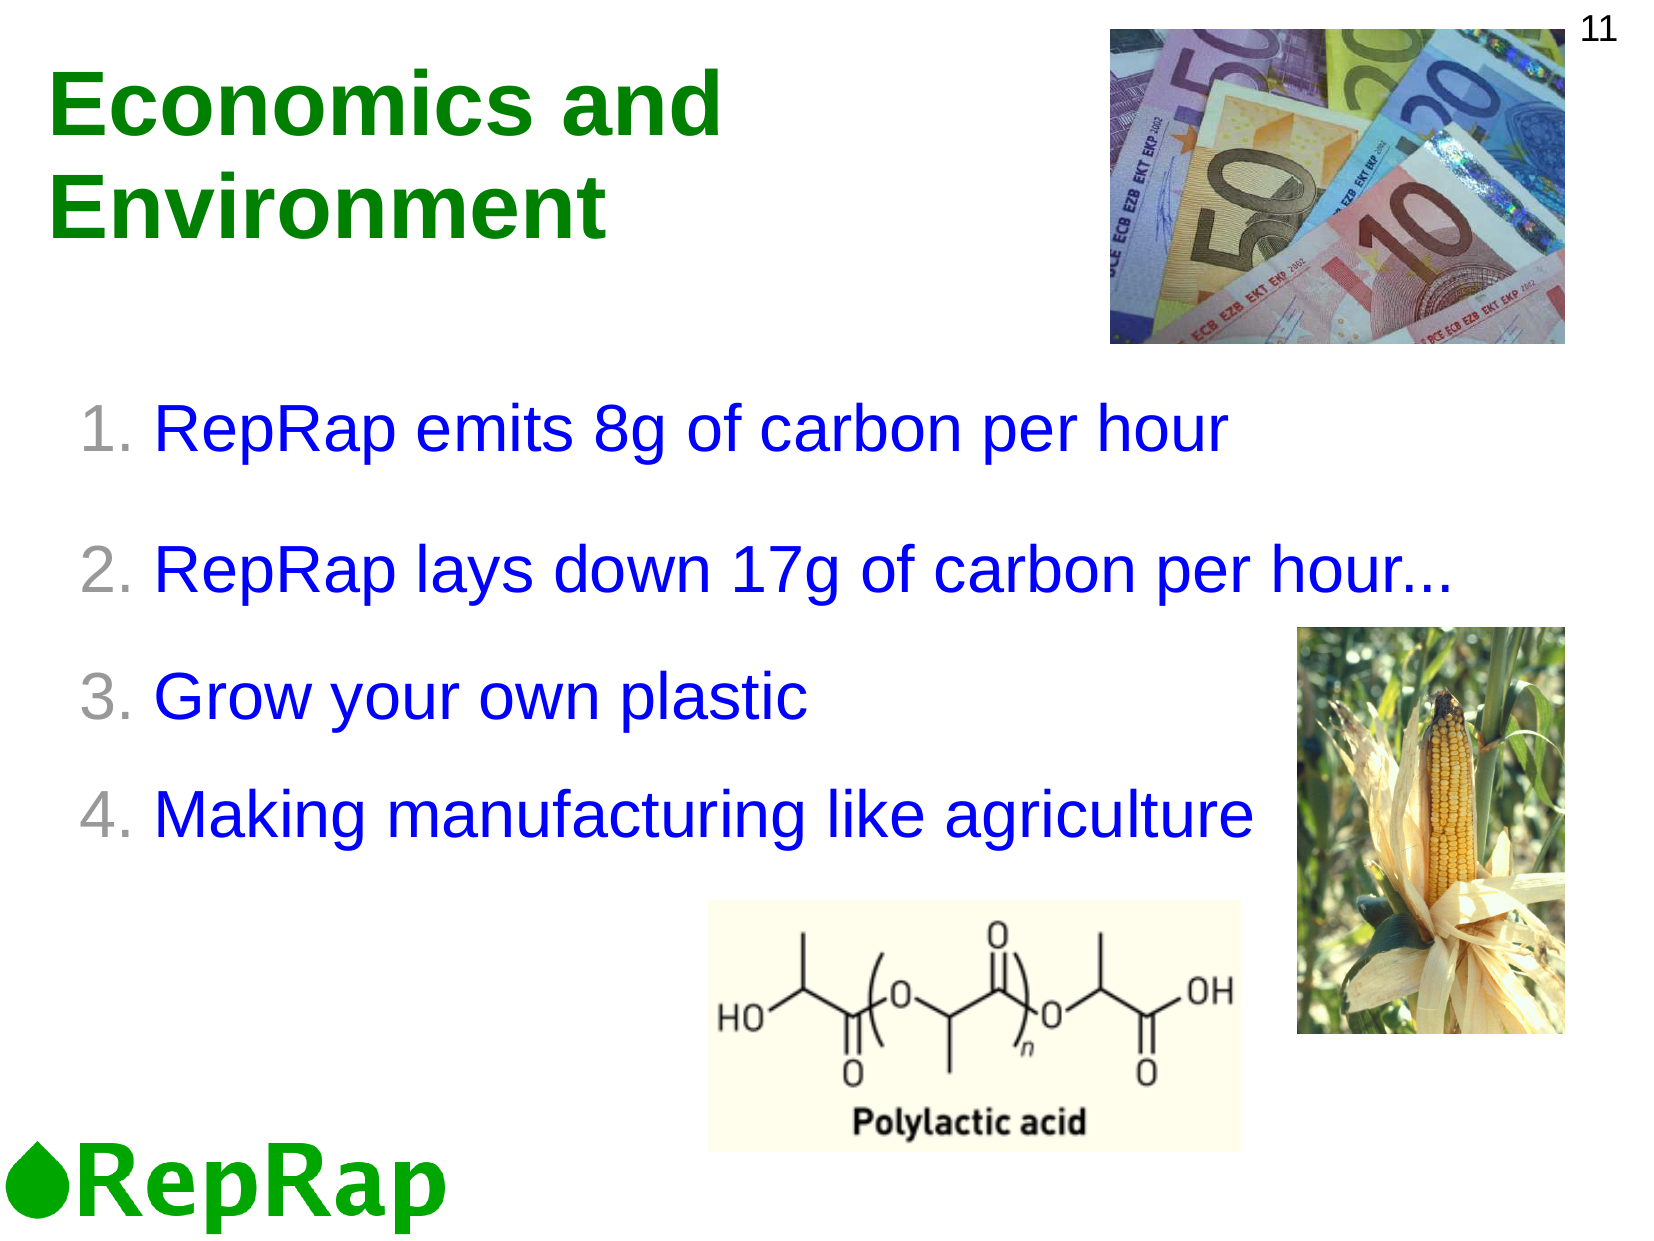

11
# Economics and Environment
1. RepRap emits 8g of carbon per hour
2. RepRap lays down 17g of carbon per hour...
3. Grow your own plastic
4. Making manufacturing like agriculture